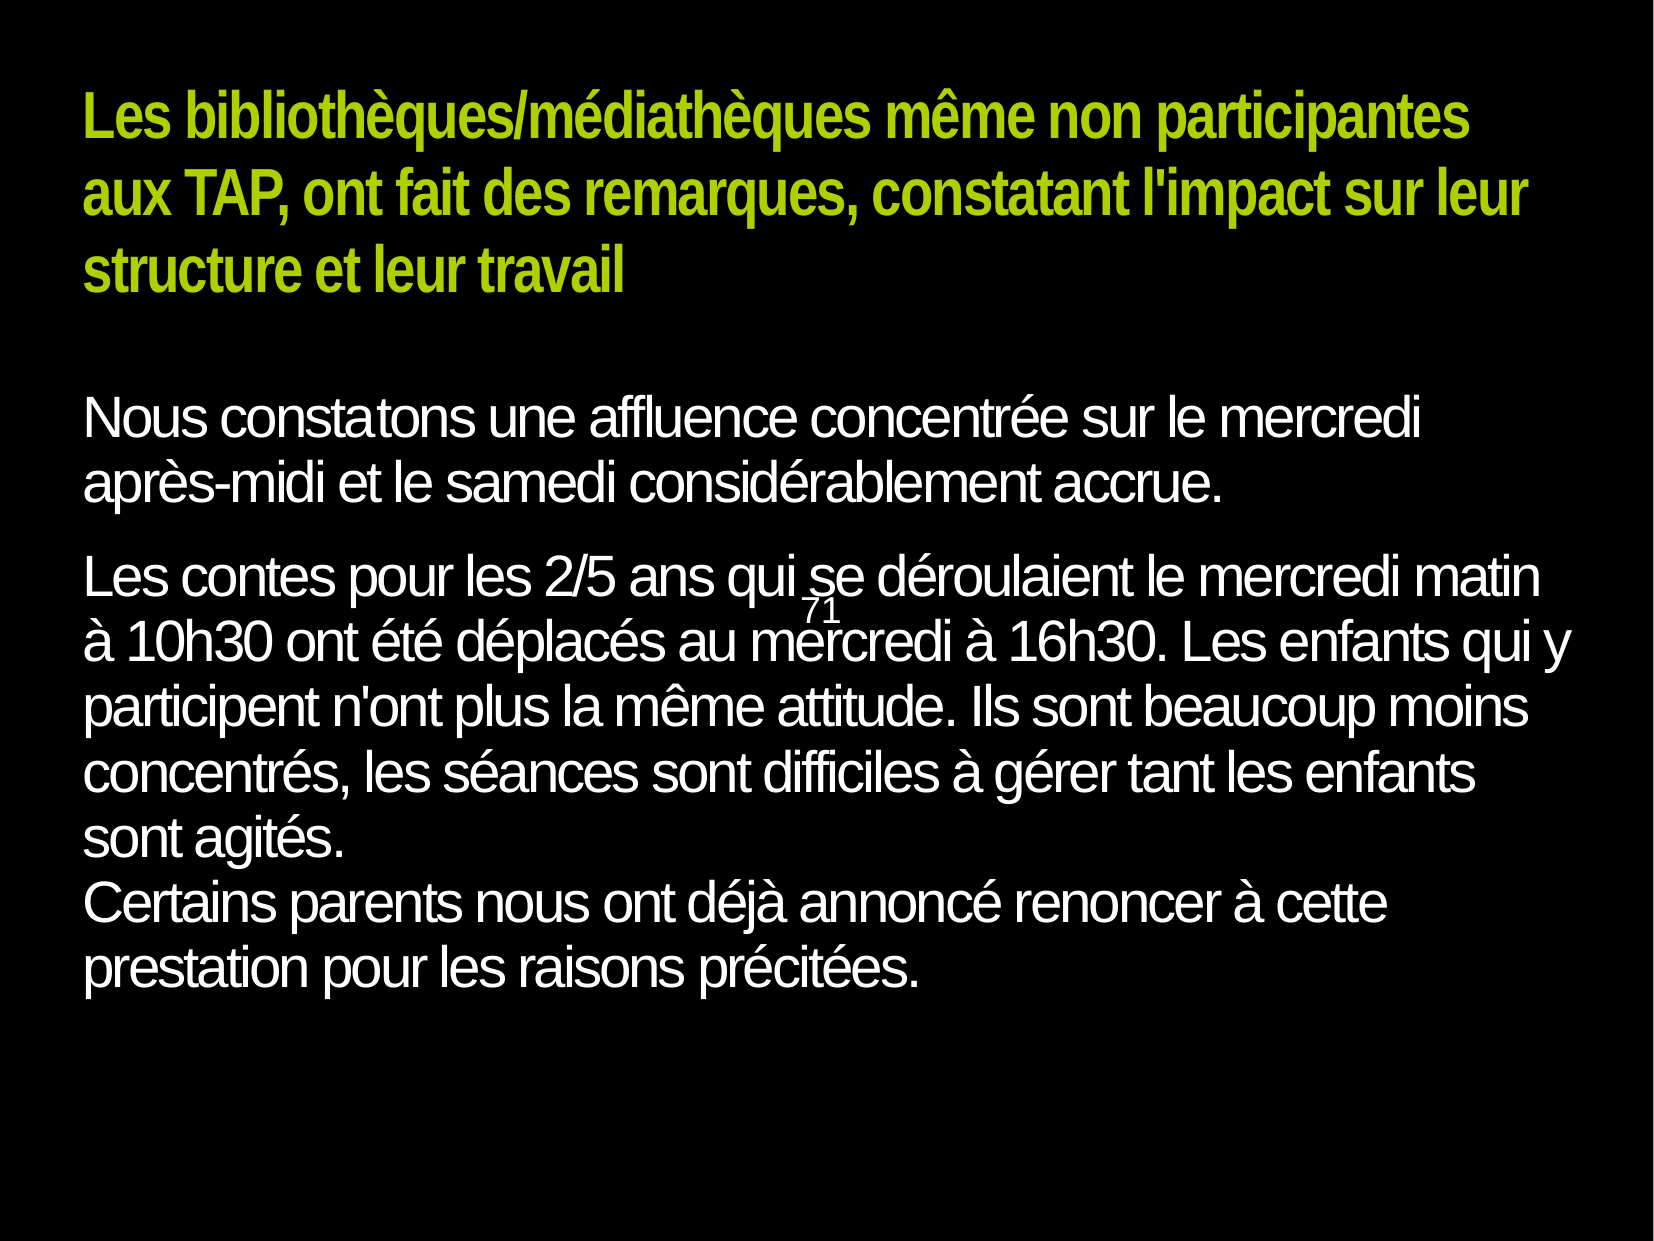

# Les bibliothèques/médiathèques même non participantes aux TAP, ont fait des remarques, constatant l'impact sur leur structure et leur travail
71
Nous constatons une affluence concentrée sur le mercredi après-midi et le samedi considérablement accrue.
Les contes pour les 2/5 ans qui se déroulaient le mercredi matin à 10h30 ont été déplacés au mercredi à 16h30. Les enfants qui y participent n'ont plus la même attitude. Ils sont beaucoup moins concentrés, les séances sont difficiles à gérer tant les enfants sont agités. Certains parents nous ont déjà annoncé renoncer à cette prestation pour les raisons précitées.